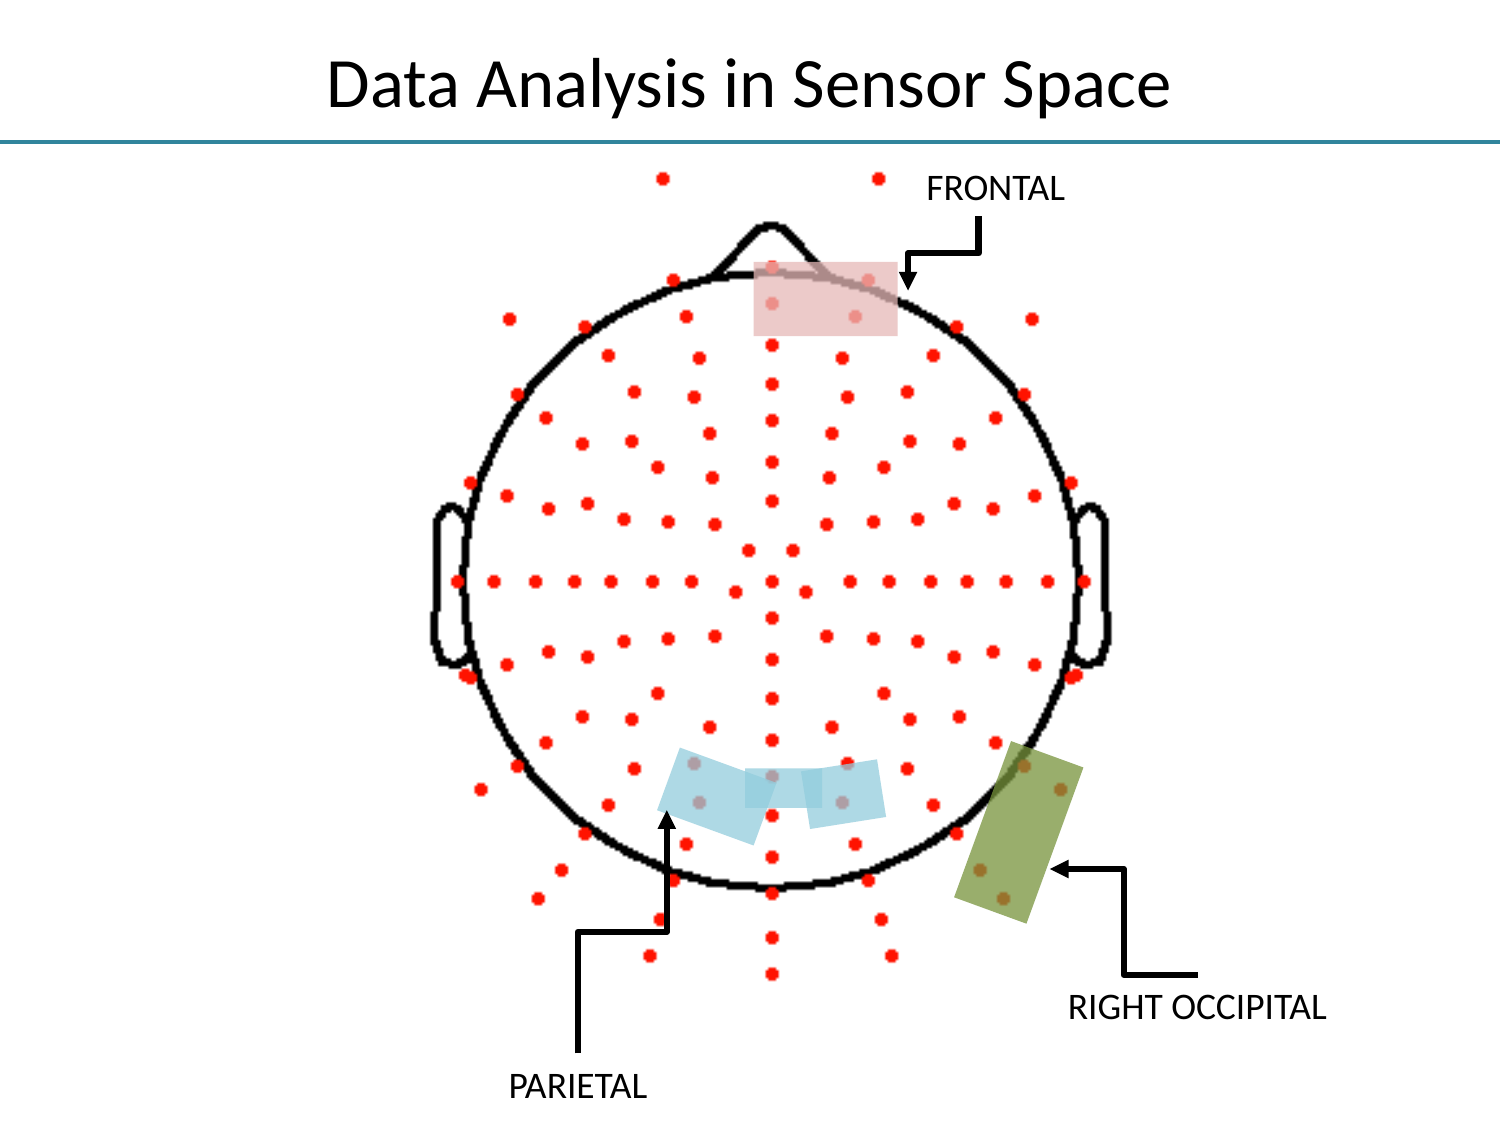

# Data Analysis in Sensor Space
FRONTAL
RIGHT OCCIPITAL
PARIETAL